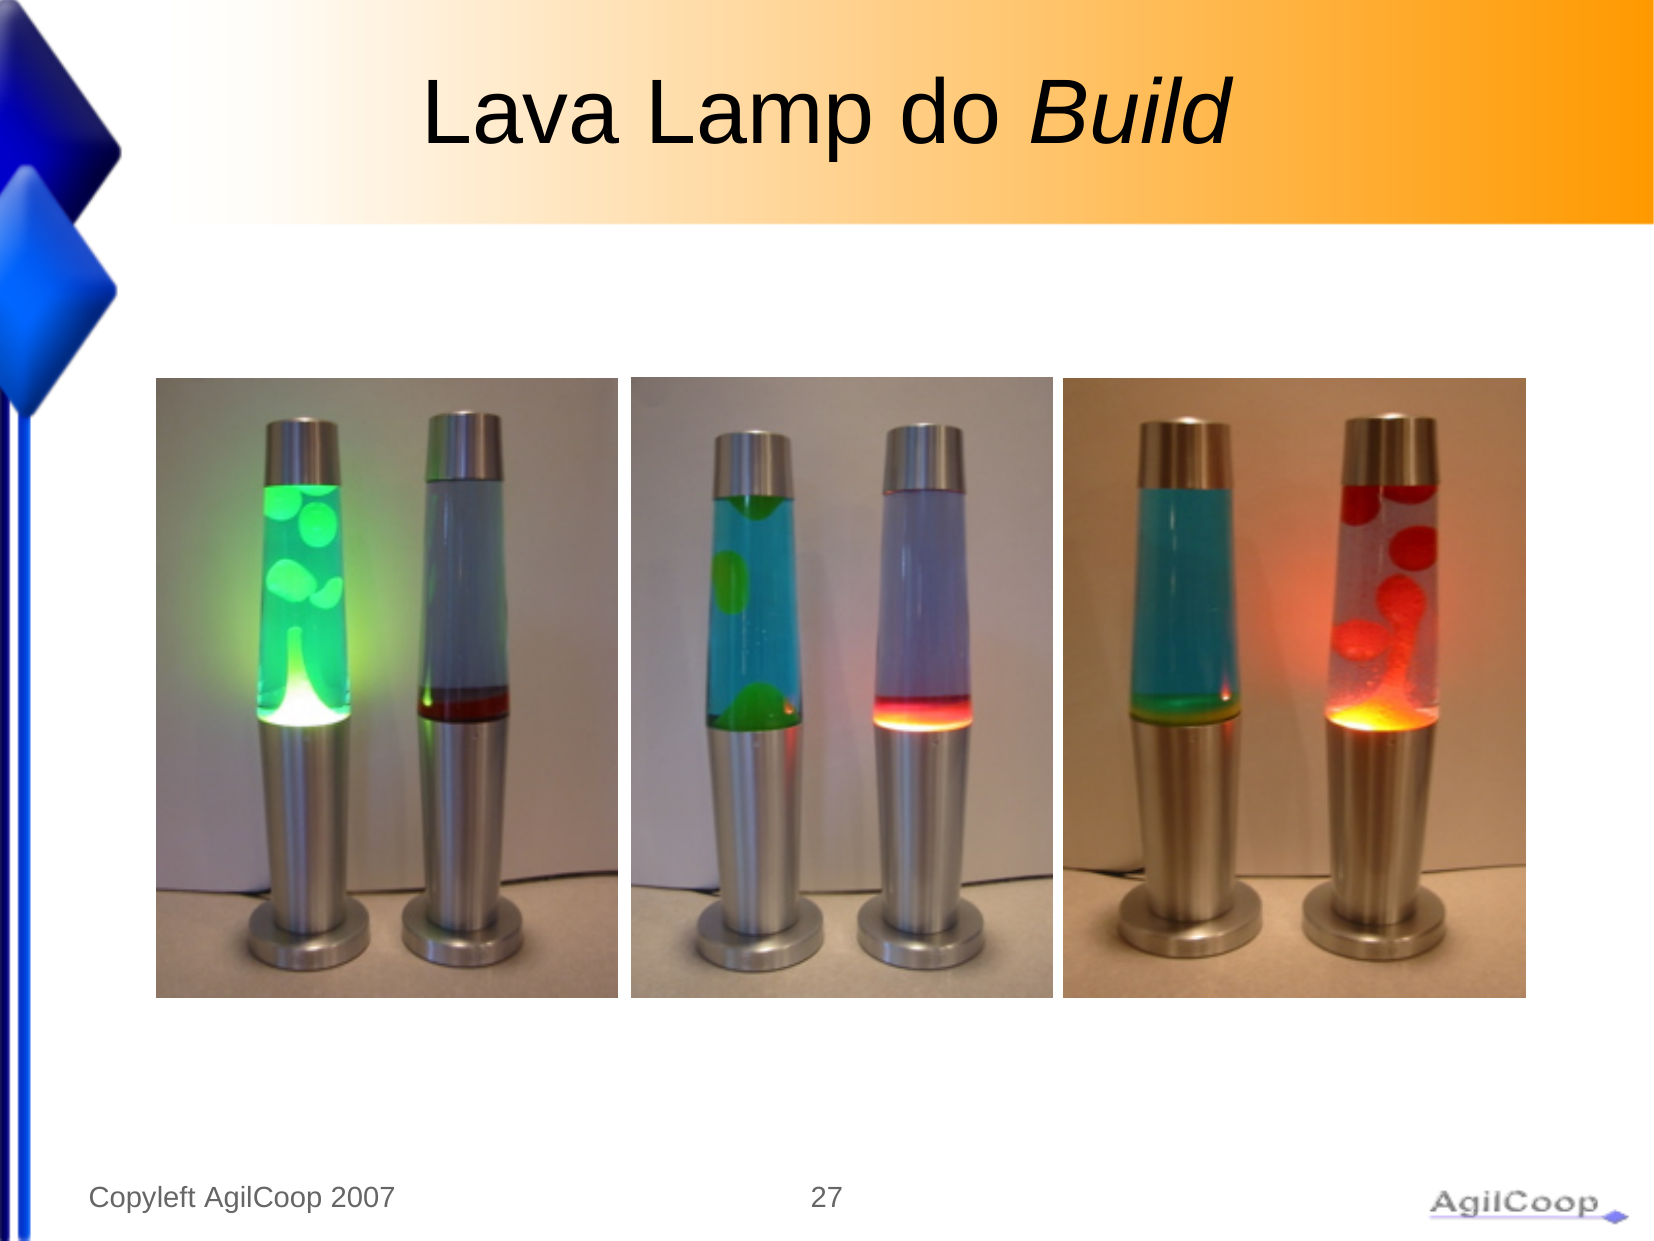

# Lava Lamp do Build
Copyleft AgilCoop 2007
27